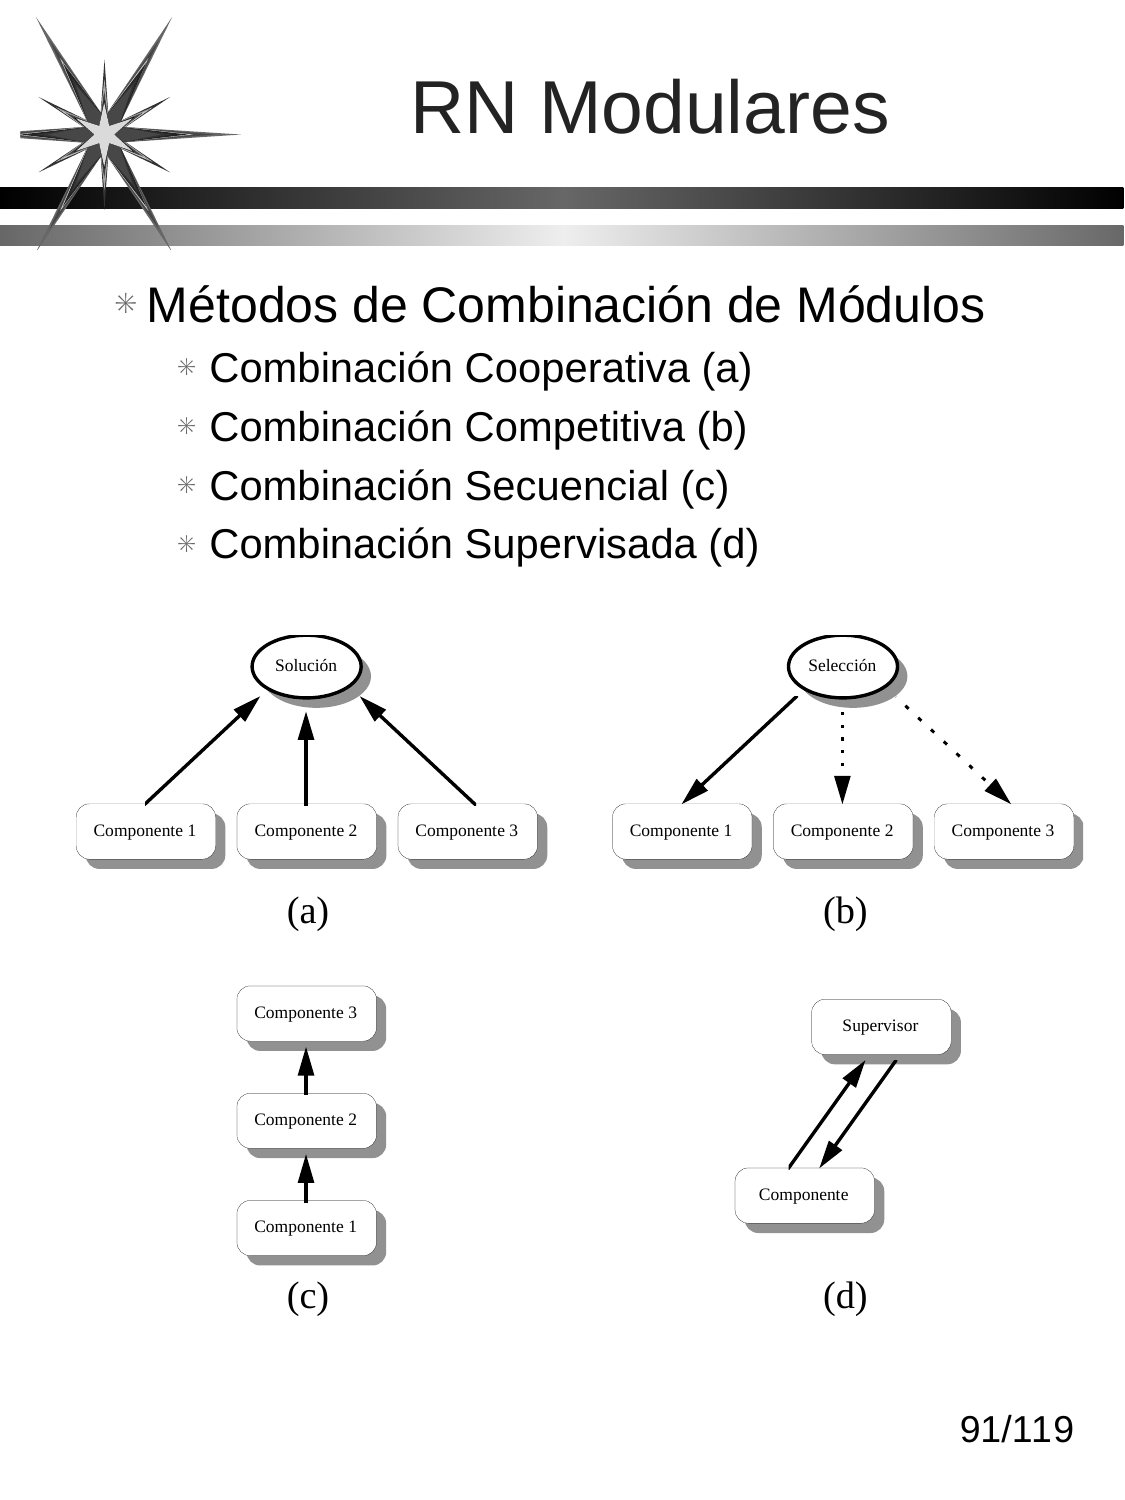

# RN Modulares
Métodos de Combinación de Módulos
Combinación Cooperativa (a)
Combinación Competitiva (b)
Combinación Secuencial (c)
Combinación Supervisada (d)